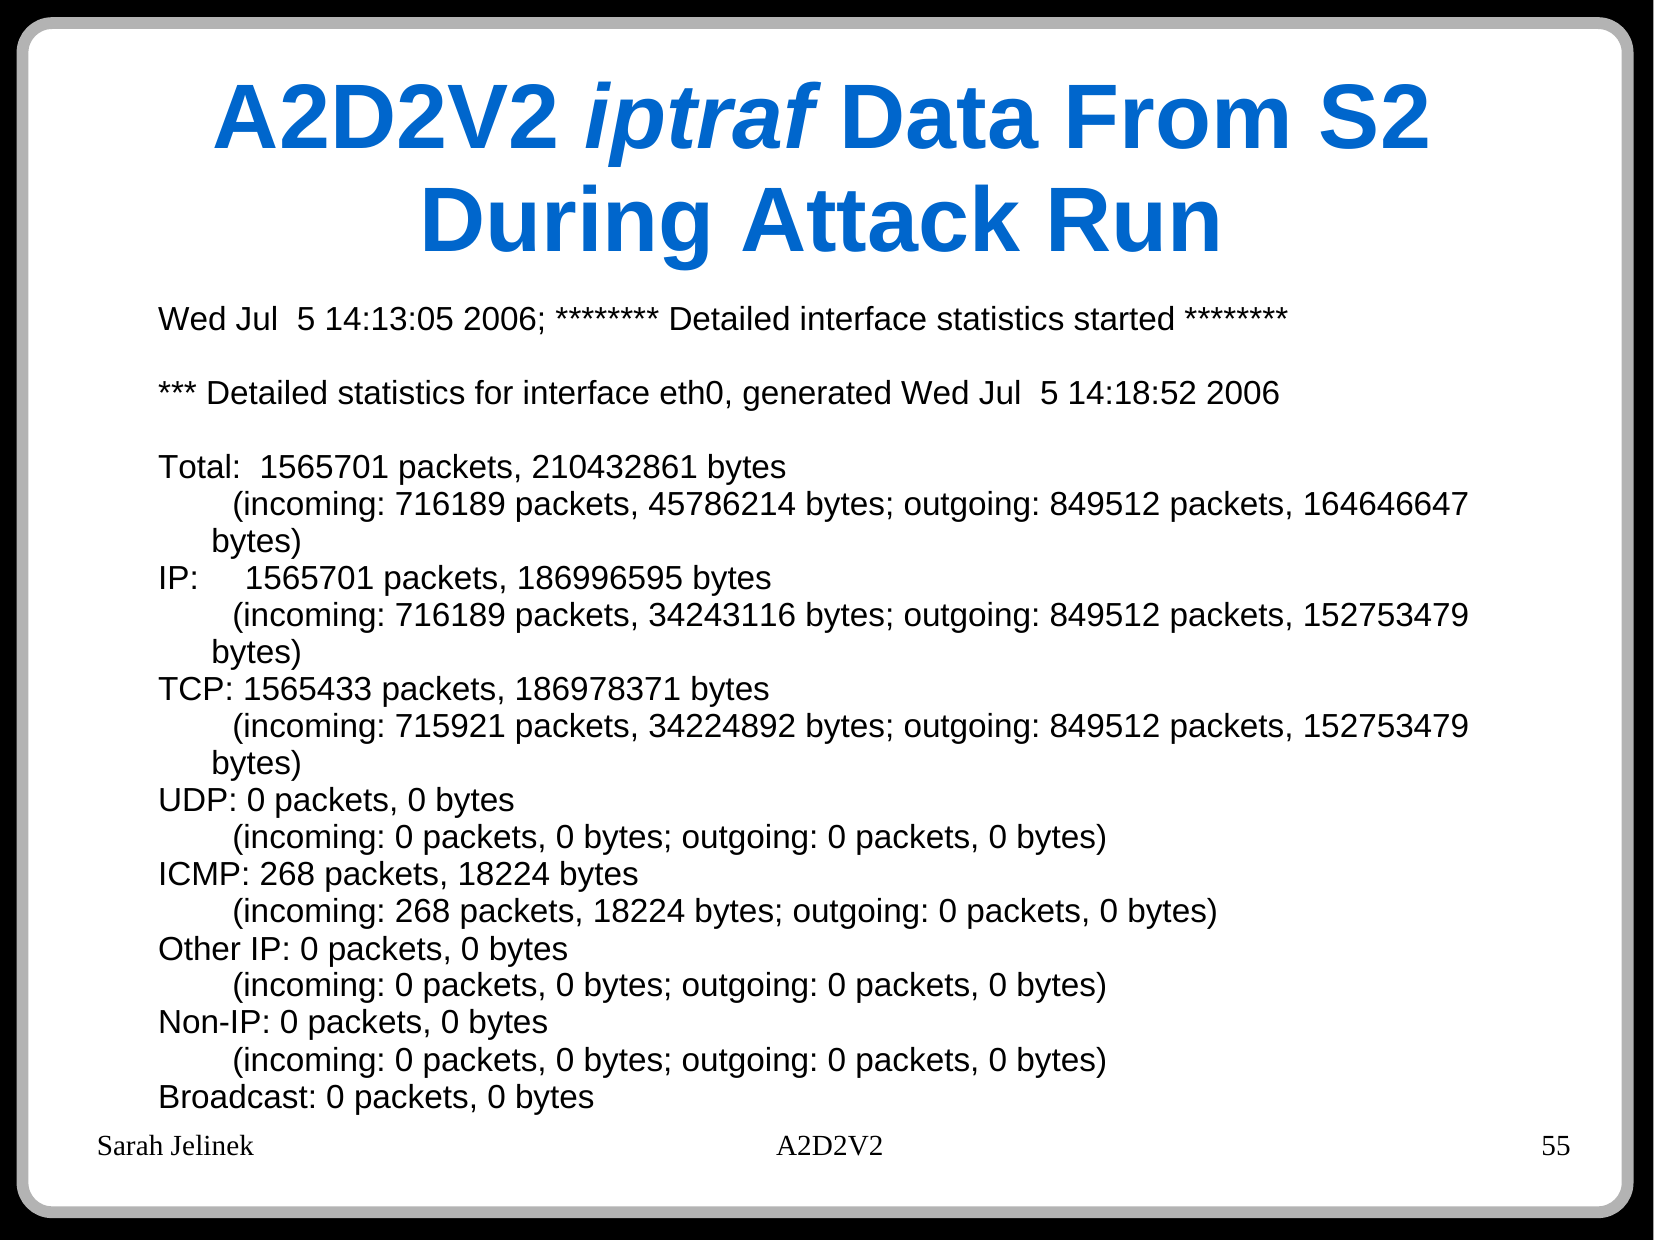

# A2D2V2 iptraf Data From S2 During Attack Run
Wed Jul 5 14:13:05 2006; ******** Detailed interface statistics started ********
*** Detailed statistics for interface eth0, generated Wed Jul 5 14:18:52 2006
Total: 1565701 packets, 210432861 bytes
 (incoming: 716189 packets, 45786214 bytes; outgoing: 849512 packets, 164646647 bytes)
IP: 1565701 packets, 186996595 bytes
 (incoming: 716189 packets, 34243116 bytes; outgoing: 849512 packets, 152753479 bytes)
TCP: 1565433 packets, 186978371 bytes
 (incoming: 715921 packets, 34224892 bytes; outgoing: 849512 packets, 152753479 bytes)
UDP: 0 packets, 0 bytes
 (incoming: 0 packets, 0 bytes; outgoing: 0 packets, 0 bytes)
ICMP: 268 packets, 18224 bytes
 (incoming: 268 packets, 18224 bytes; outgoing: 0 packets, 0 bytes)
Other IP: 0 packets, 0 bytes
 (incoming: 0 packets, 0 bytes; outgoing: 0 packets, 0 bytes)
Non-IP: 0 packets, 0 bytes
 (incoming: 0 packets, 0 bytes; outgoing: 0 packets, 0 bytes)
Broadcast: 0 packets, 0 bytes
Sarah Jelinek A2D2V2
55